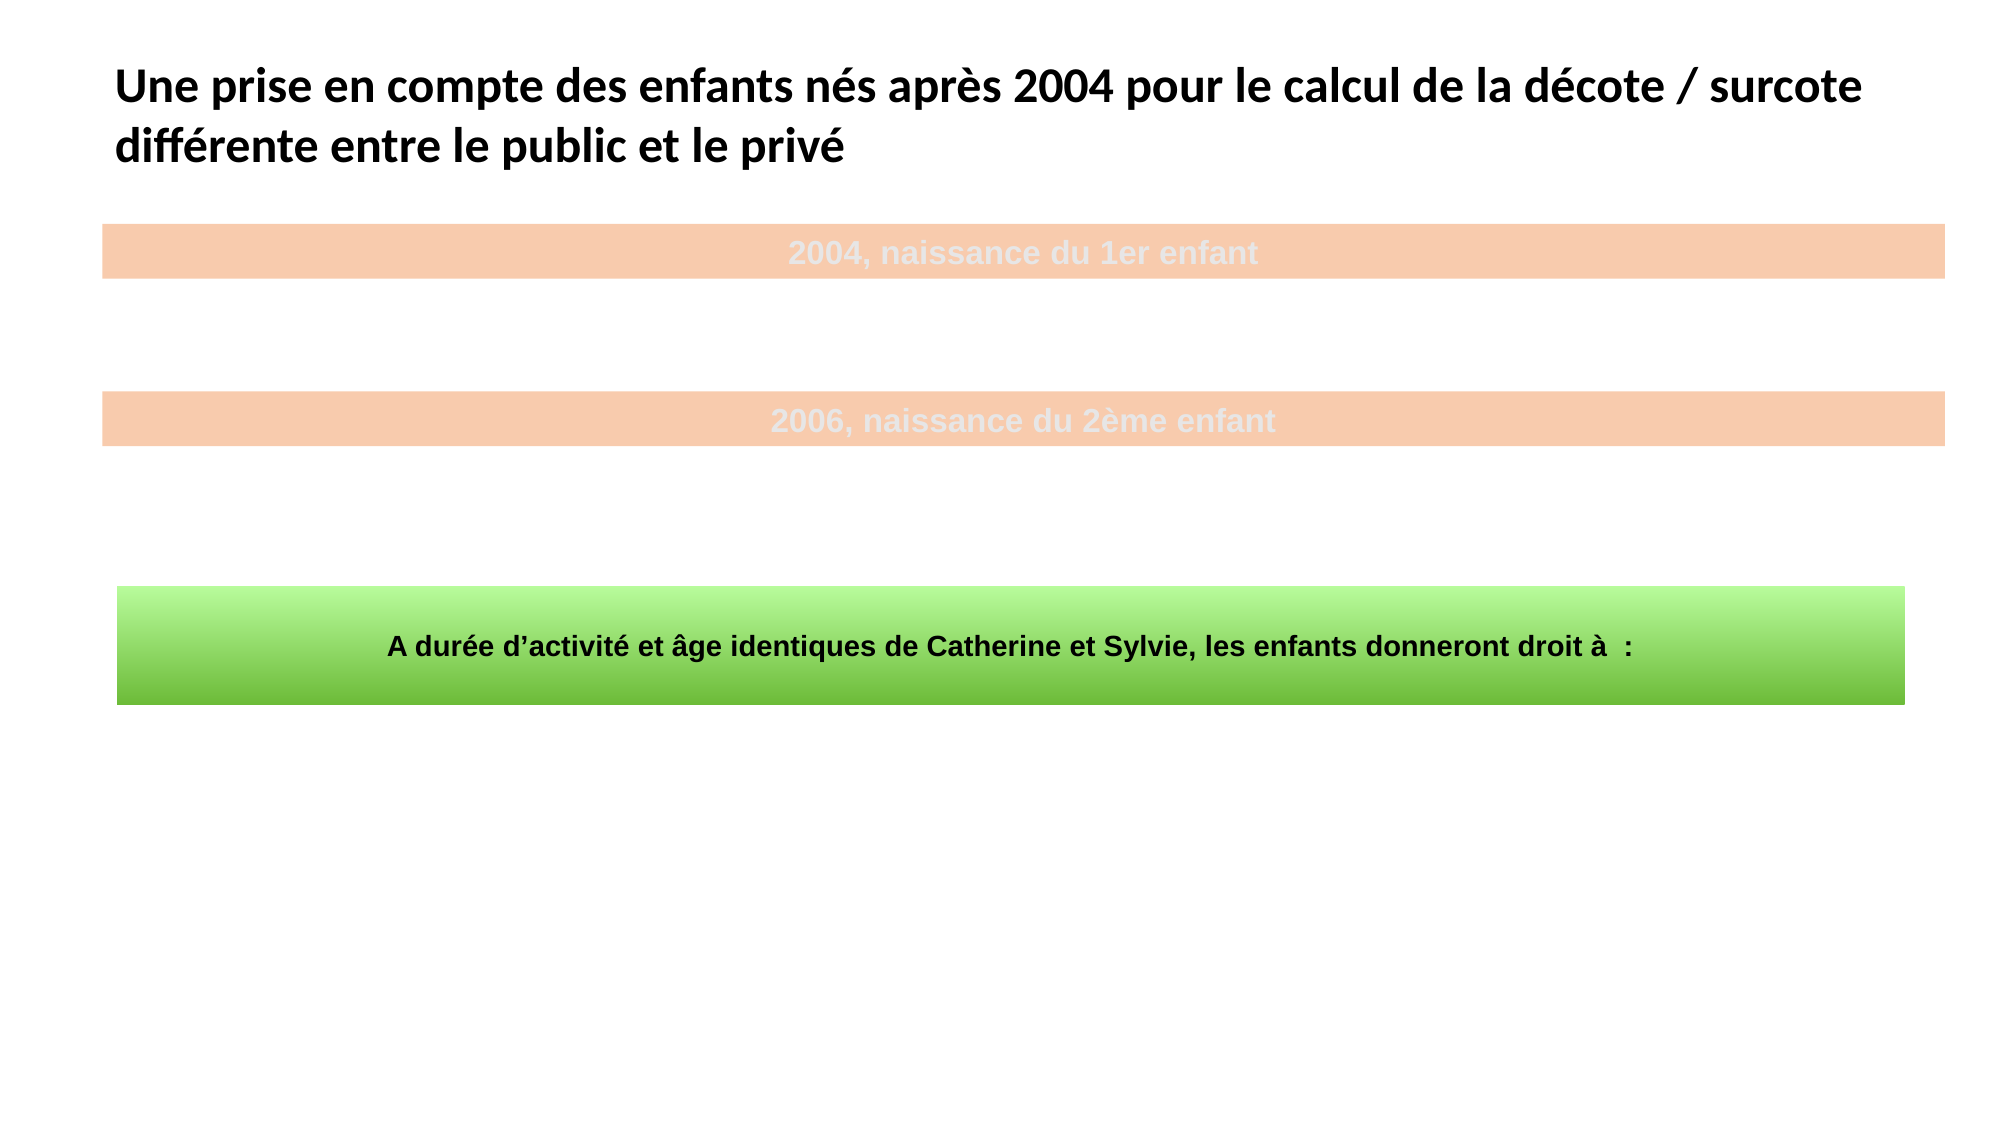

# Une prise en compte des enfants nés après 2004 pour le calcul de la décote / surcote différente entre le public et le privé
Catherine, salariée du secteur privé
8 trimestres de MDA
8 trimestres de MDA
 Catherine pourra partir à la retraite.
Elle disposera du nombre de trimestres exigés pour sa génération pour bénéficier du taux plein.
16 trimestres
Sylvie, fonctionnaire de l’Etat
2 trimestres de MDA
2 trimestres de MDA
Sylvie pourra partir à la retraite mais sa pension subira une décote de 15%.
Elle devra travailler encore 12 trimestres pour bénéficier du taux plein
4 trimestres
2004, naissance du 1er enfant
2006, naissance du 2ème enfant
A durée d’activité et âge identiques de Catherine et Sylvie, les enfants donneront droit à :